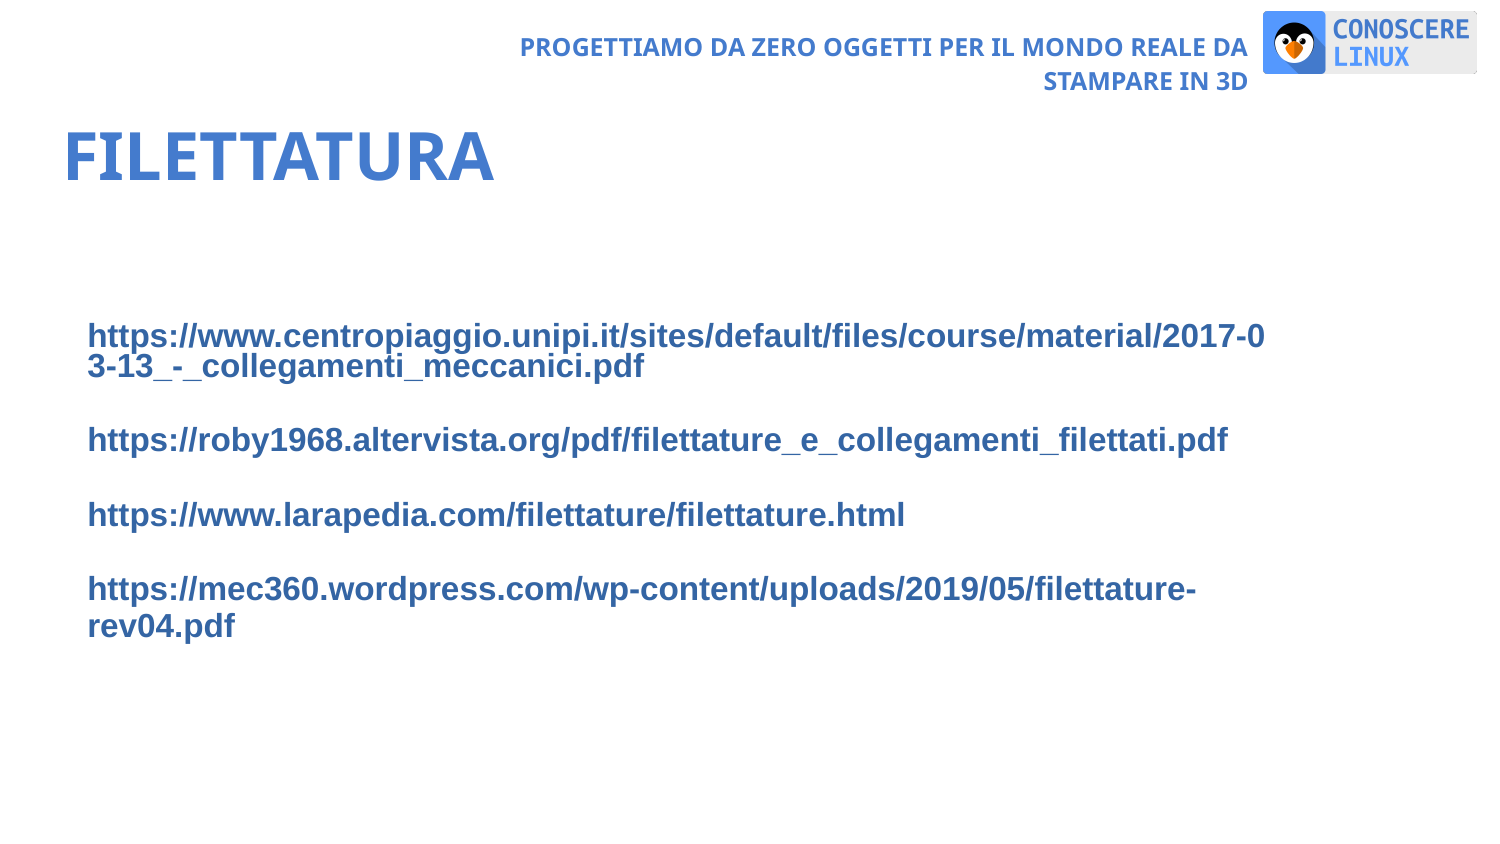

PROGETTIAMO DA ZERO OGGETTI PER IL MONDO REALE DA STAMPARE IN 3D
FILETTATURA
https://www.centropiaggio.unipi.it/sites/default/files/course/material/2017-03-13_-_collegamenti_meccanici.pdf
https://roby1968.altervista.org/pdf/filettature_e_collegamenti_filettati.pdf
https://www.larapedia.com/filettature/filettature.html
https://mec360.wordpress.com/wp-content/uploads/2019/05/filettature-rev04.pdf